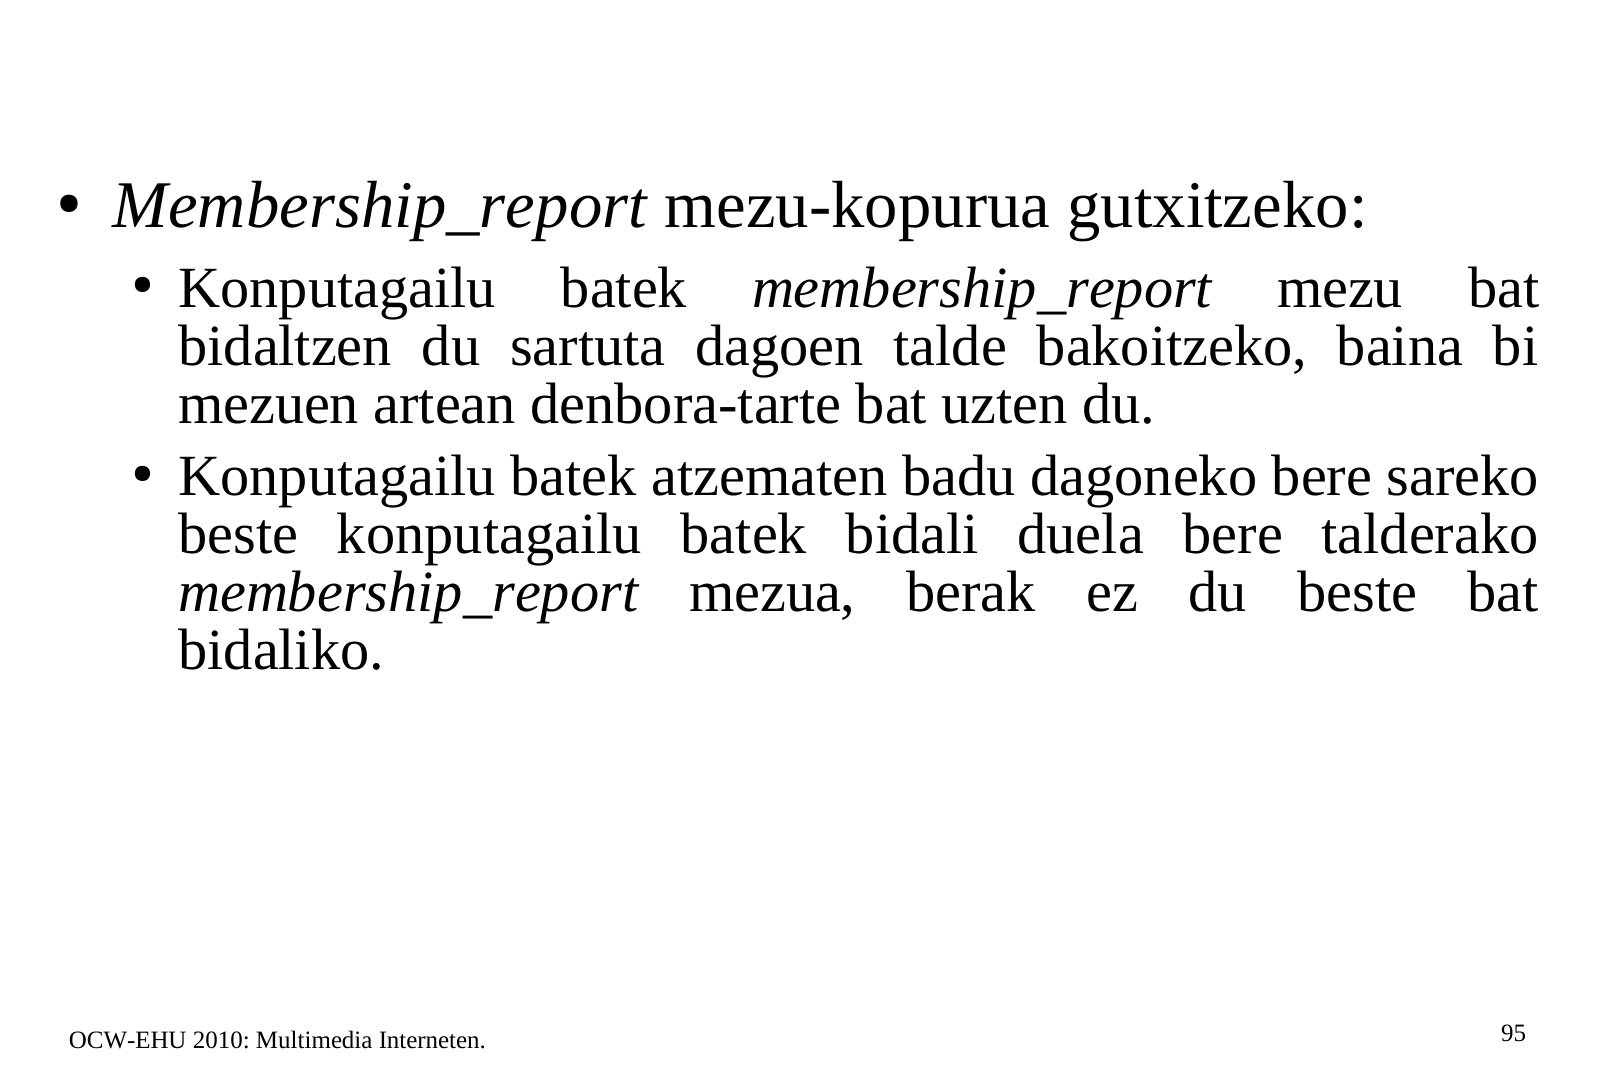

# Membership_report mezu-kopurua gutxitzeko:
Konputagailu batek membership_report mezu bat bidaltzen du sartuta dagoen talde bakoitzeko, baina bi mezuen artean denbora-tarte bat uzten du.
Konputagailu batek atzematen badu dagoneko bere sareko beste konputagailu batek bidali duela bere talderako membership_report mezua, berak ez du beste bat bidaliko.
95